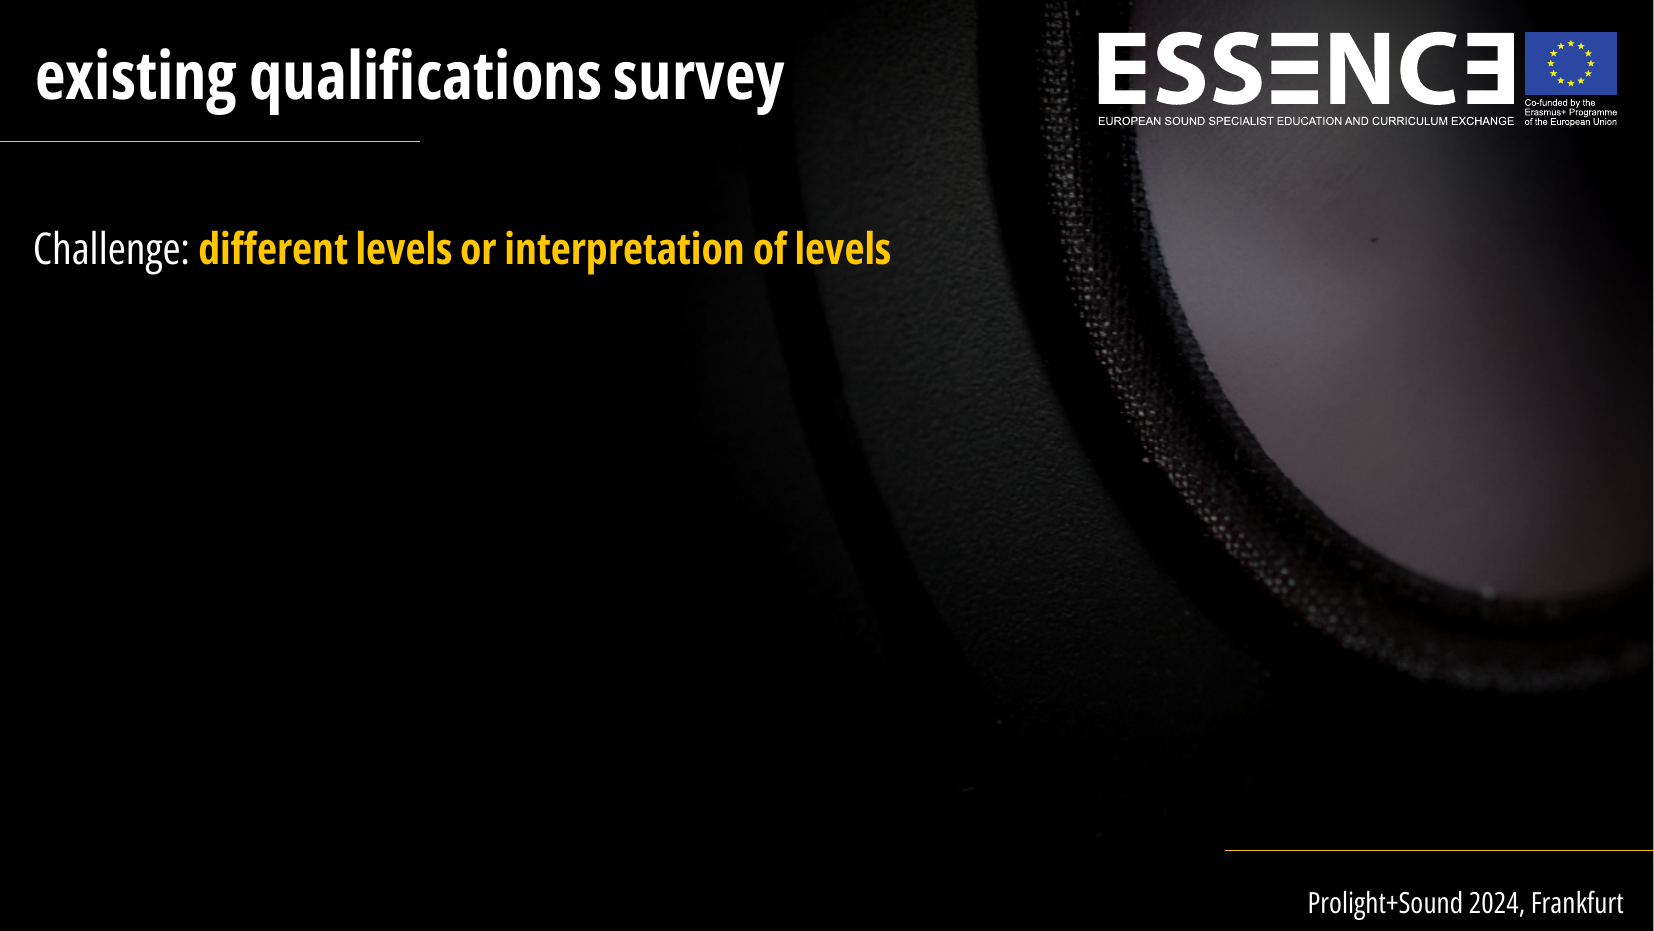

# existing qualifications survey
Challenge: different levels or interpretation of levels